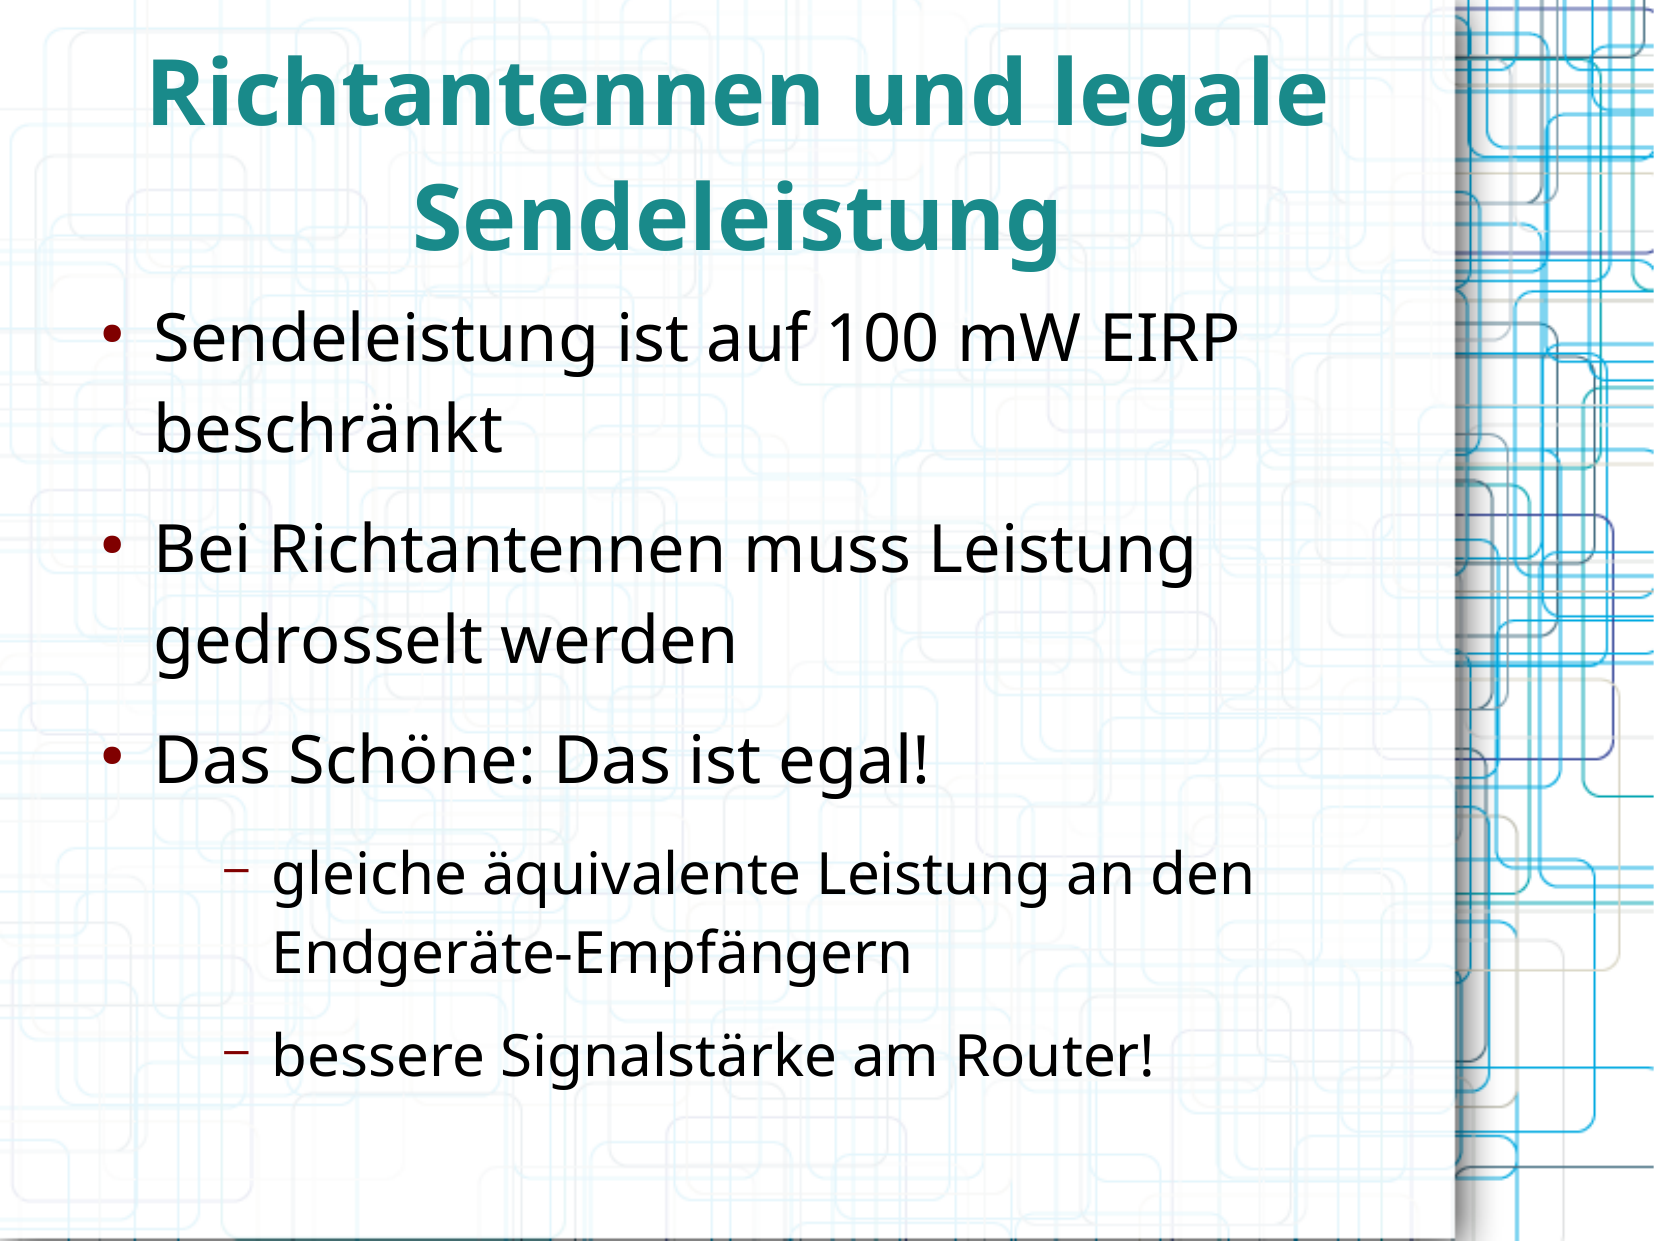

# Richtantennen und legale Sendeleistung
Sendeleistung ist auf 100 mW EIRP beschränkt
Bei Richtantennen muss Leistung gedrosselt werden
Das Schöne: Das ist egal!
gleiche äquivalente Leistung an den Endgeräte-Empfängern
bessere Signalstärke am Router!